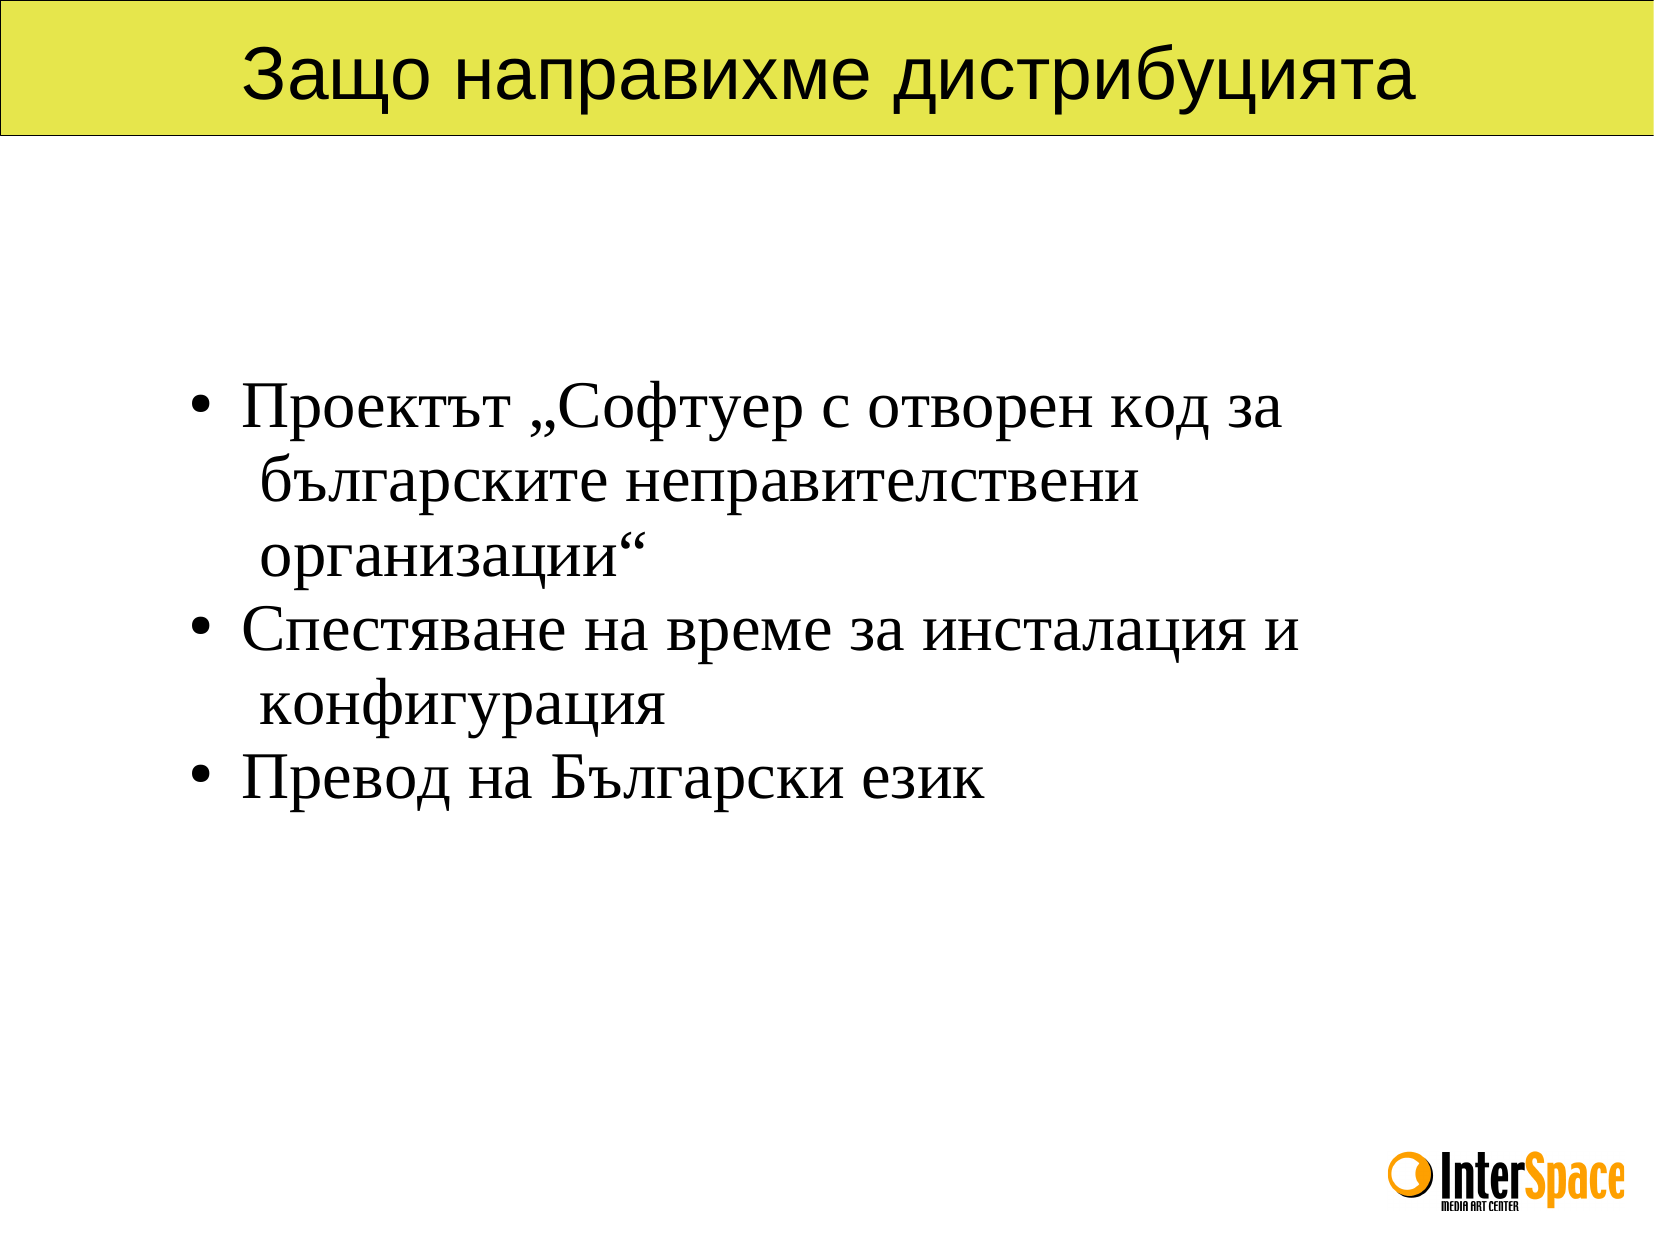

# Защо направихме дистрибуцията
 Проектът „Софтуер с отворен код за българските неправителствени организации“
 Спестяване на време за инсталация и конфигурация
 Превод на Български език